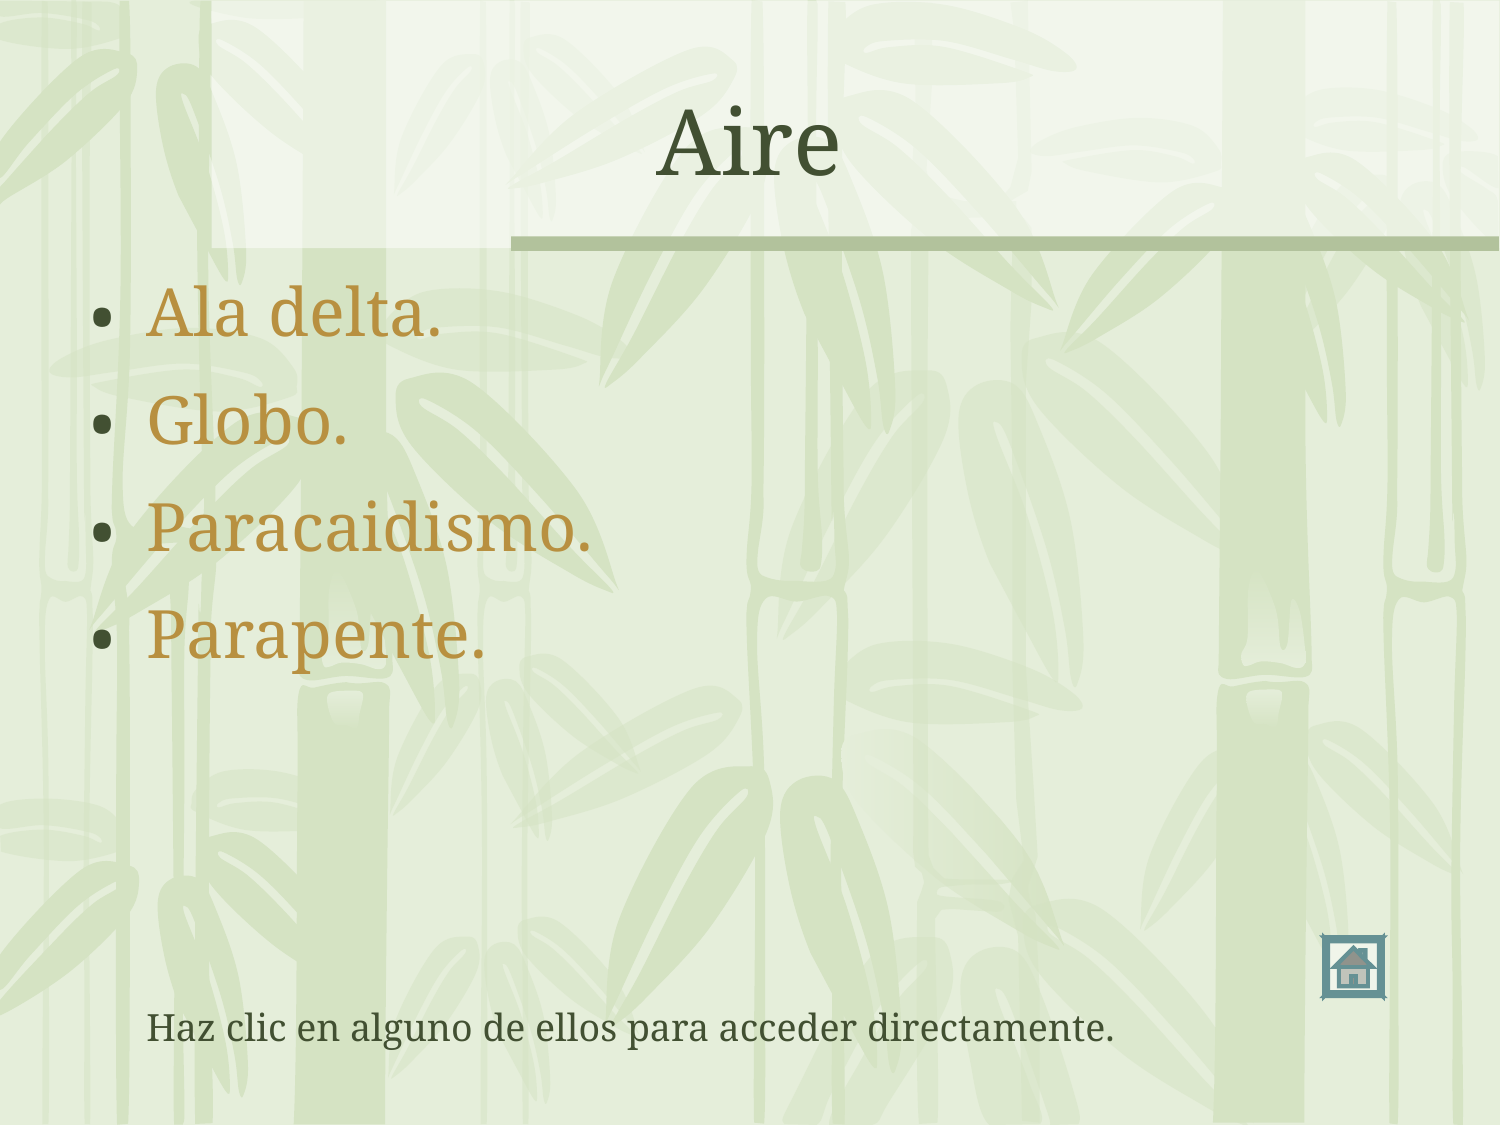

# Aire
Ala delta.
Globo.
Paracaidismo.
Parapente.
	Haz clic en alguno de ellos para acceder directamente.